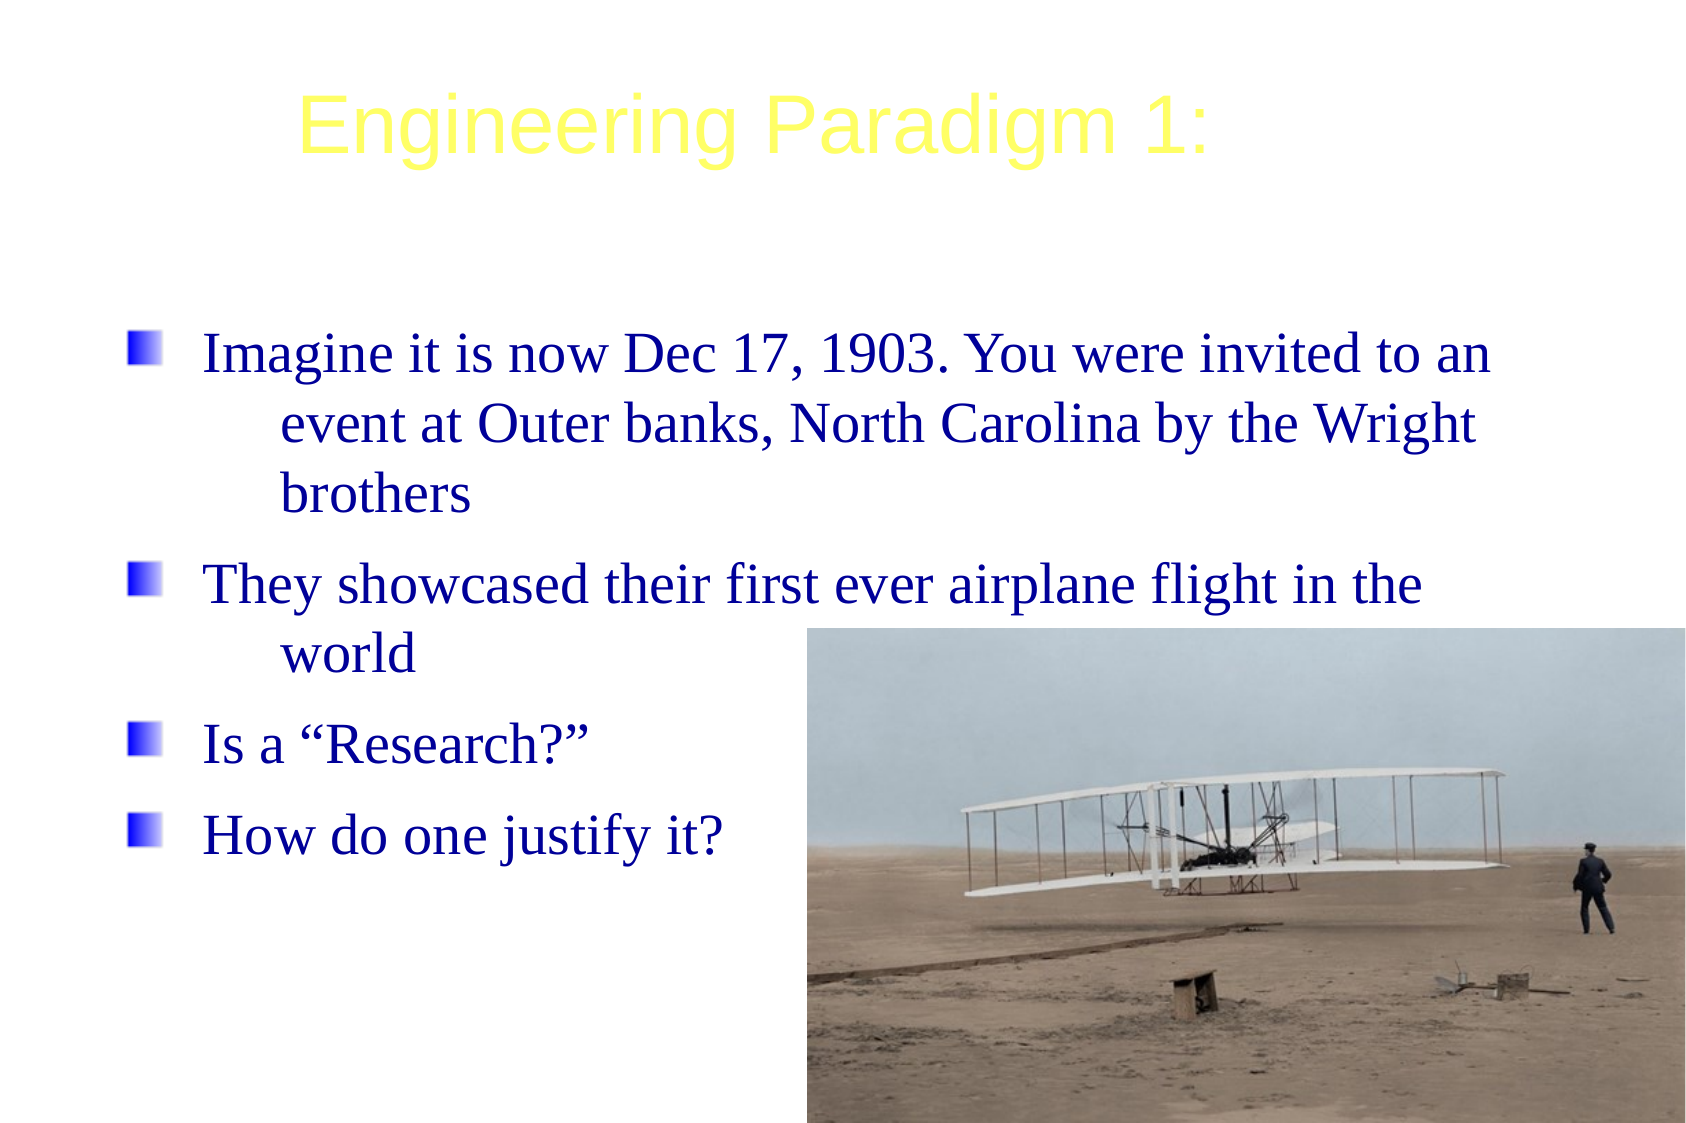

# Engineering Paradigm 1: Pioneering
Imagine it is now Dec 17, 1903. You were invited to an event at Outer banks, North Carolina by the Wright brothers
They showcased their first ever airplane flight in the world
Is a “Research?”
How do one justify it?
CK Farn, CYCU